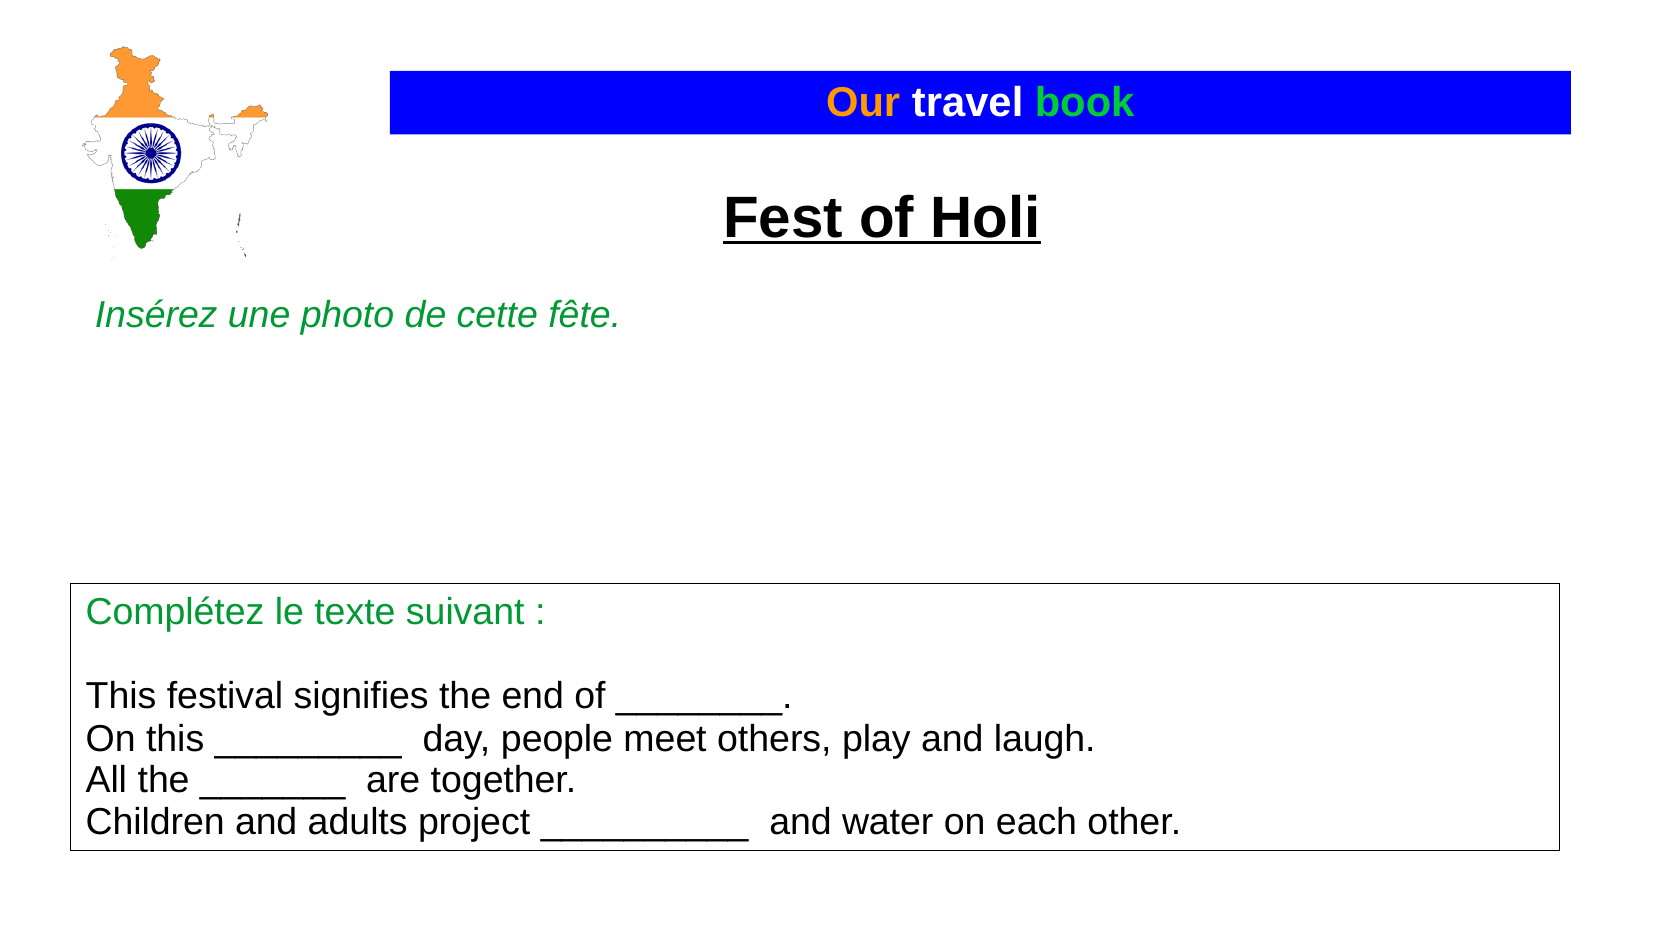

Our travel book
Fest of Holi
Insérez une photo de cette fête.
Complétez le texte suivant :
This festival signifies the end of ________.
On this _________ day, people meet others, play and laugh.
All the _______ are together.
Children and adults project __________ and water on each other.